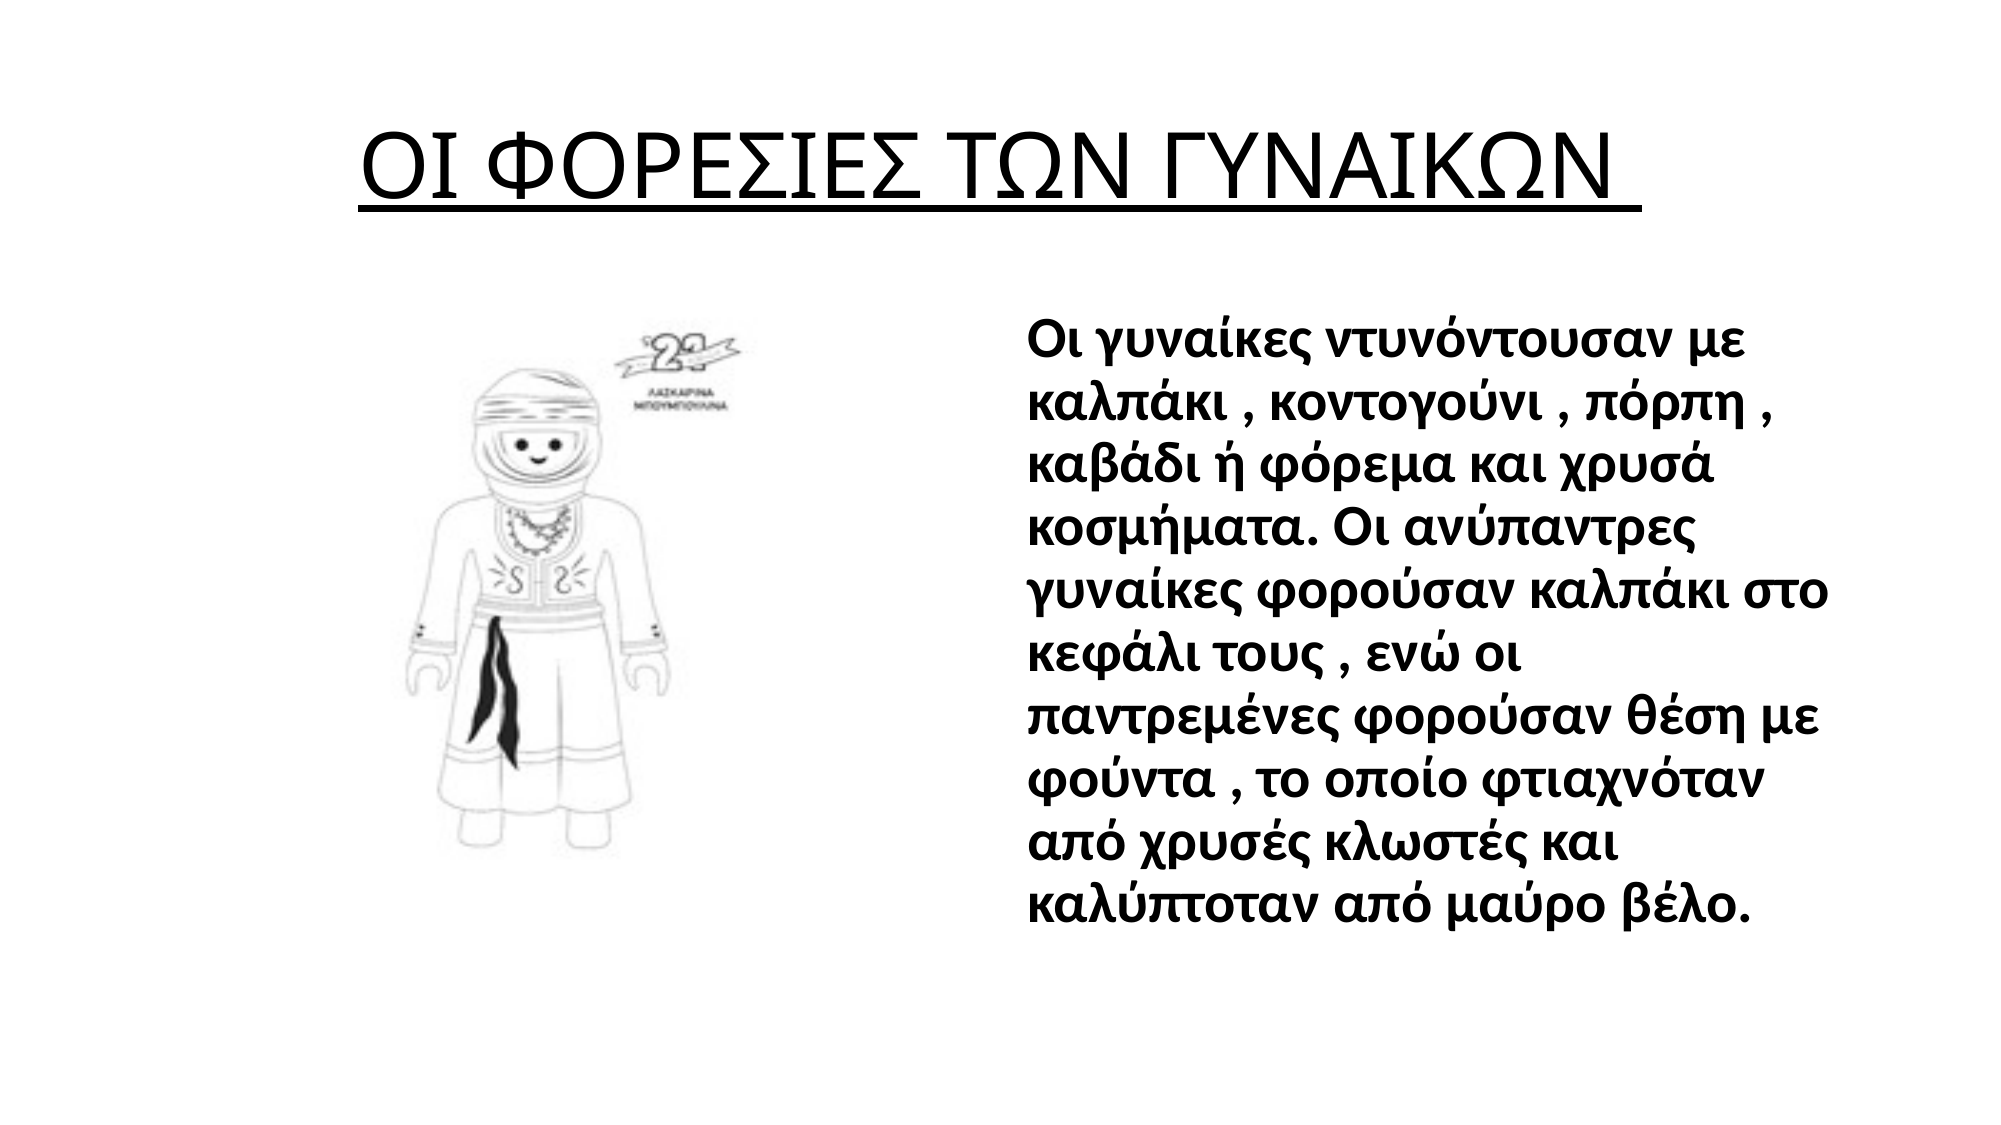

# ΟΙ ΦΟΡΕΣΙΕΣ ΤΩΝ ΓΥΝΑΙΚΩΝ
Οι γυναίκες ντυνόντουσαν με καλπάκι , κοντογούνι , πόρπη , καβάδι ή φόρεμα και χρυσά κοσμήματα. Οι ανύπαντρες γυναίκες φορούσαν καλπάκι στο κεφάλι τους , ενώ οι παντρεμένες φορούσαν θέση με φούντα , το οποίο φτιαχνόταν από χρυσές κλωστές και καλύπτοταν από μαύρο βέλο.